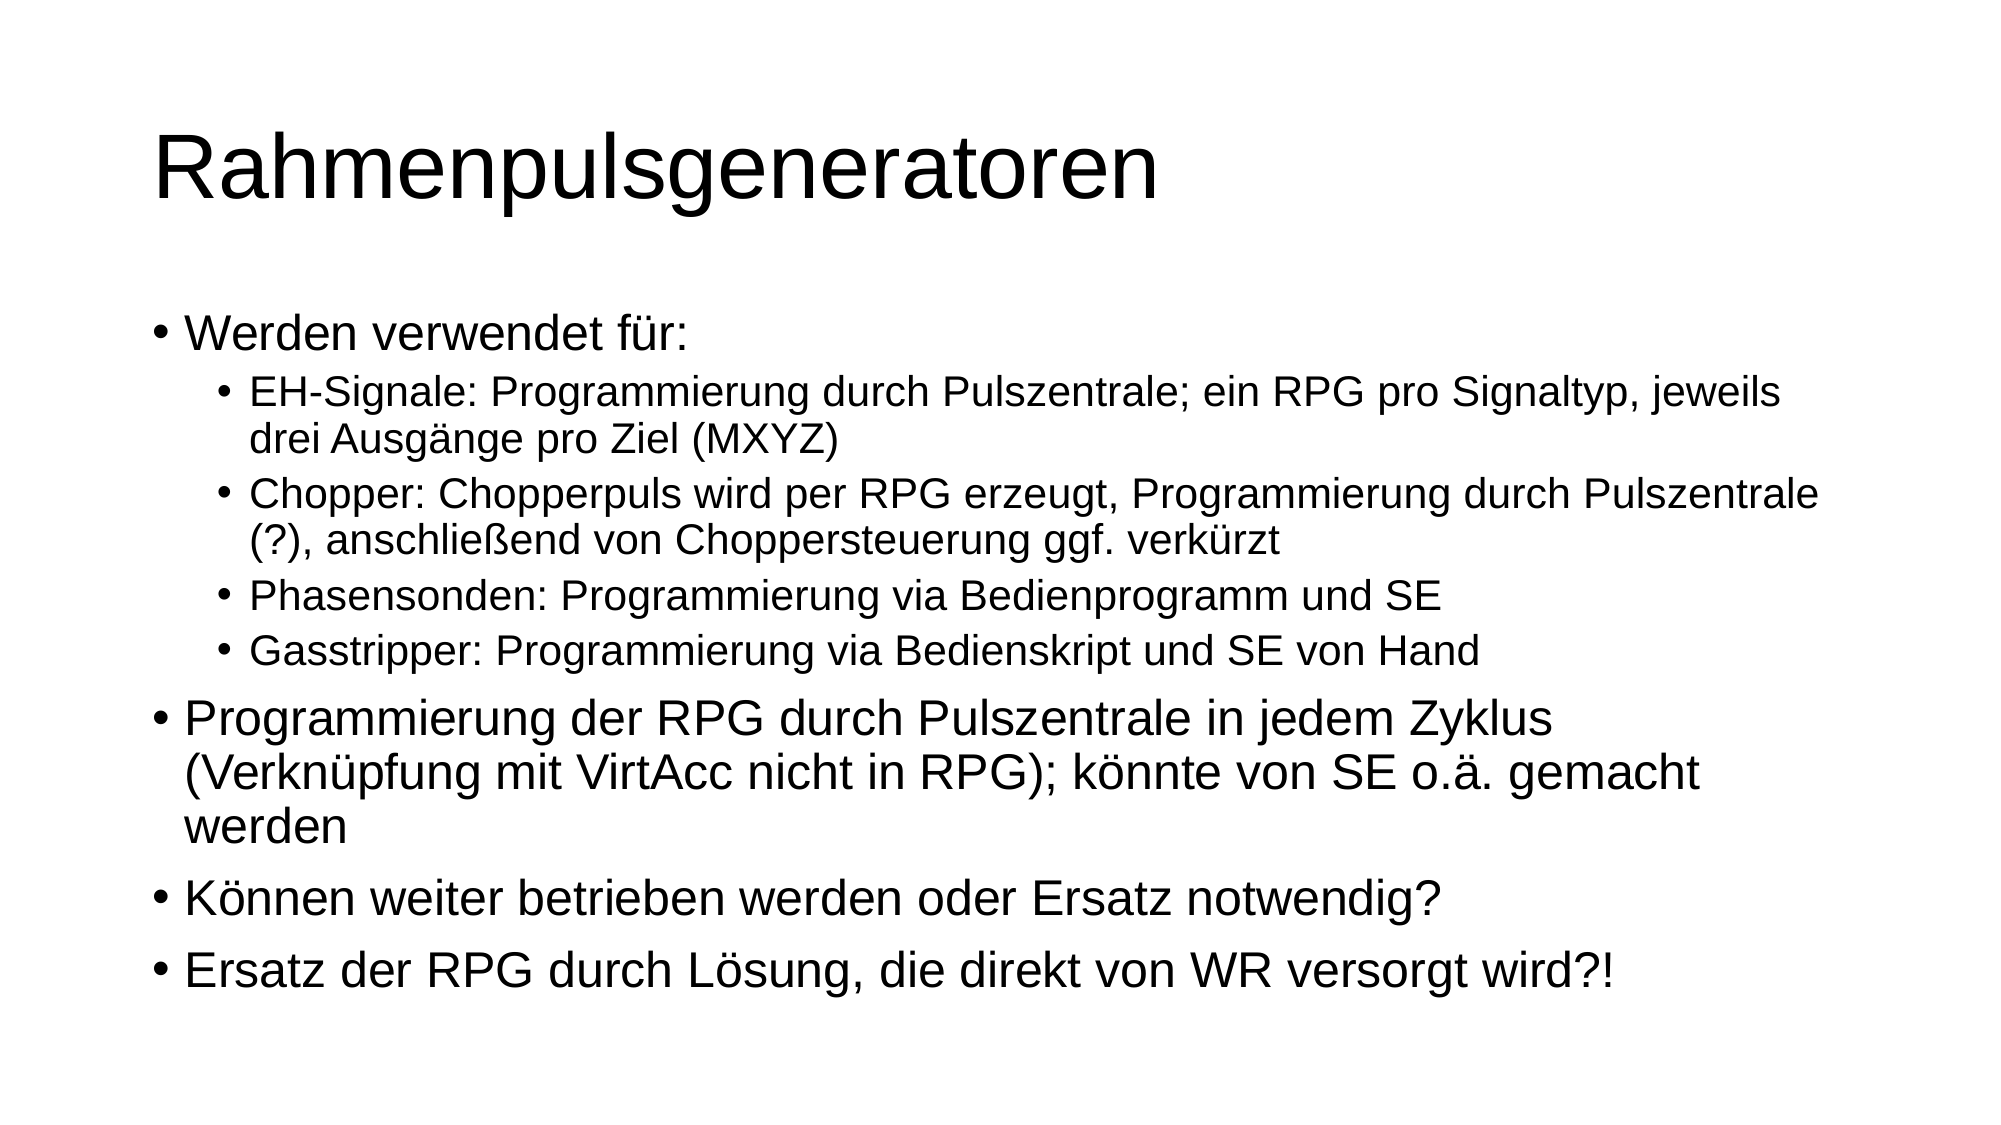

# Rahmenpulsgeneratoren
Werden verwendet für:
EH-Signale: Programmierung durch Pulszentrale; ein RPG pro Signaltyp, jeweils drei Ausgänge pro Ziel (MXYZ)
Chopper: Chopperpuls wird per RPG erzeugt, Programmierung durch Pulszentrale (?), anschließend von Choppersteuerung ggf. verkürzt
Phasensonden: Programmierung via Bedienprogramm und SE
Gasstripper: Programmierung via Bedienskript und SE von Hand
Programmierung der RPG durch Pulszentrale in jedem Zyklus (Verknüpfung mit VirtAcc nicht in RPG); könnte von SE o.ä. gemacht werden
Können weiter betrieben werden oder Ersatz notwendig?
Ersatz der RPG durch Lösung, die direkt von WR versorgt wird?!